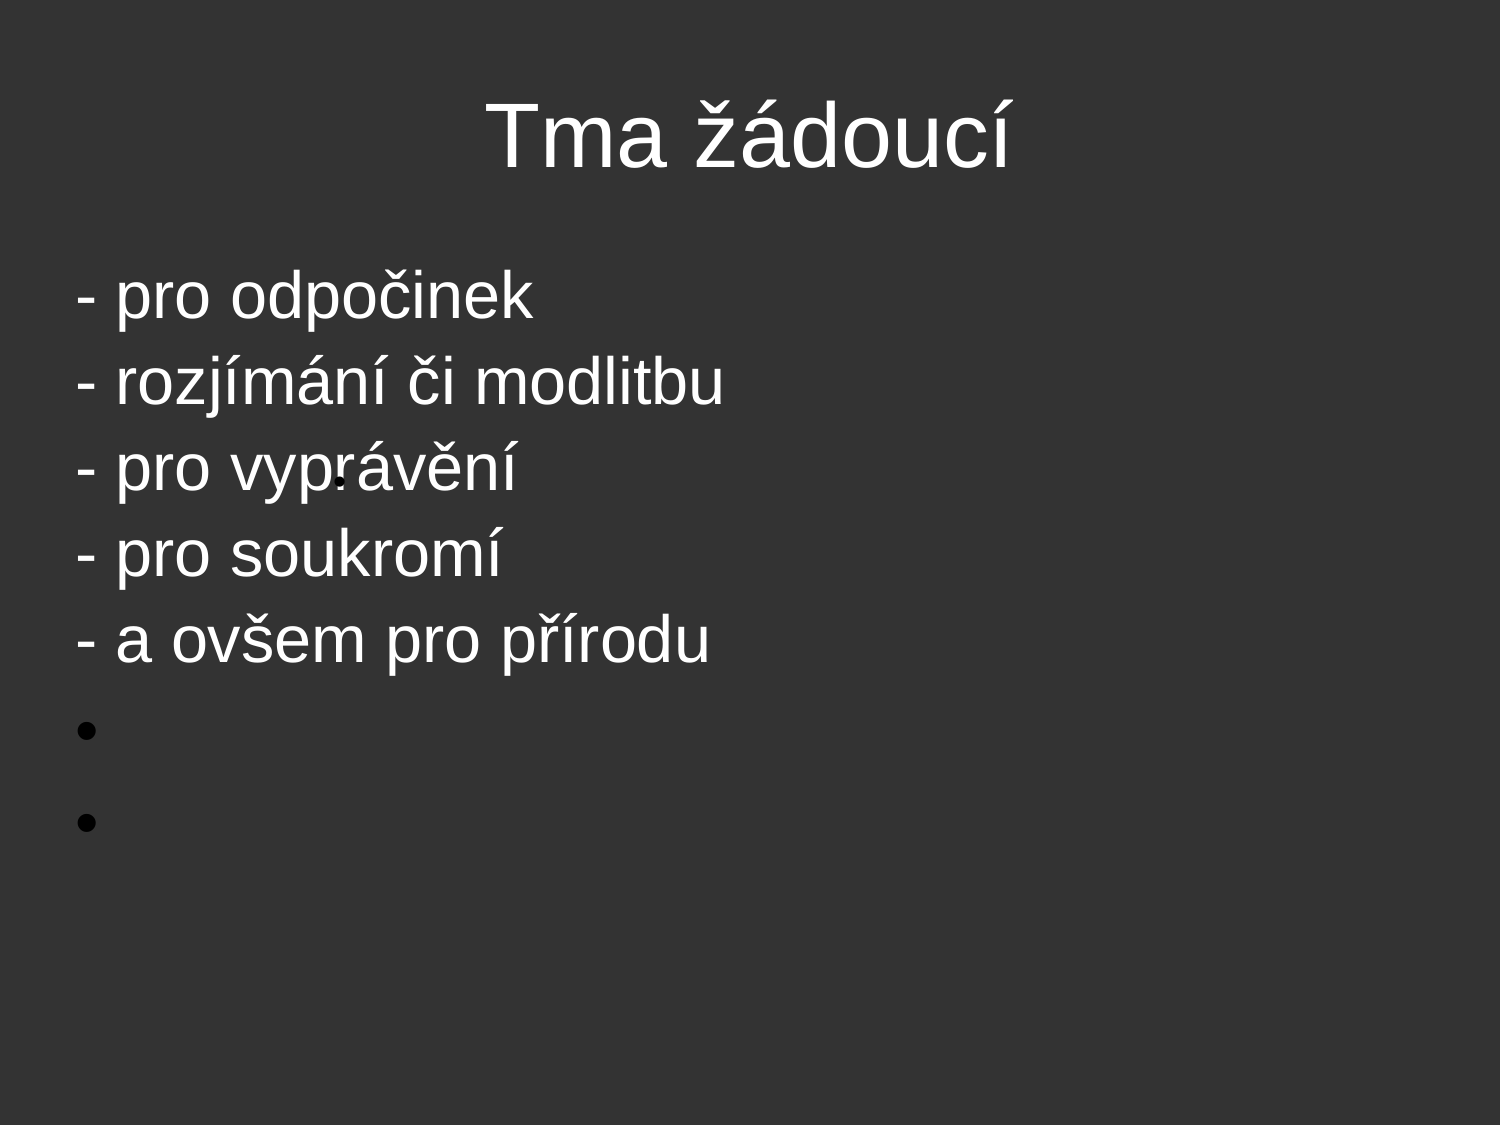

# Tma žádoucí
- pro odpočinek
- rozjímání či modlitbu
- pro vyprávění
- pro soukromí
- a ovšem pro přírodu
•